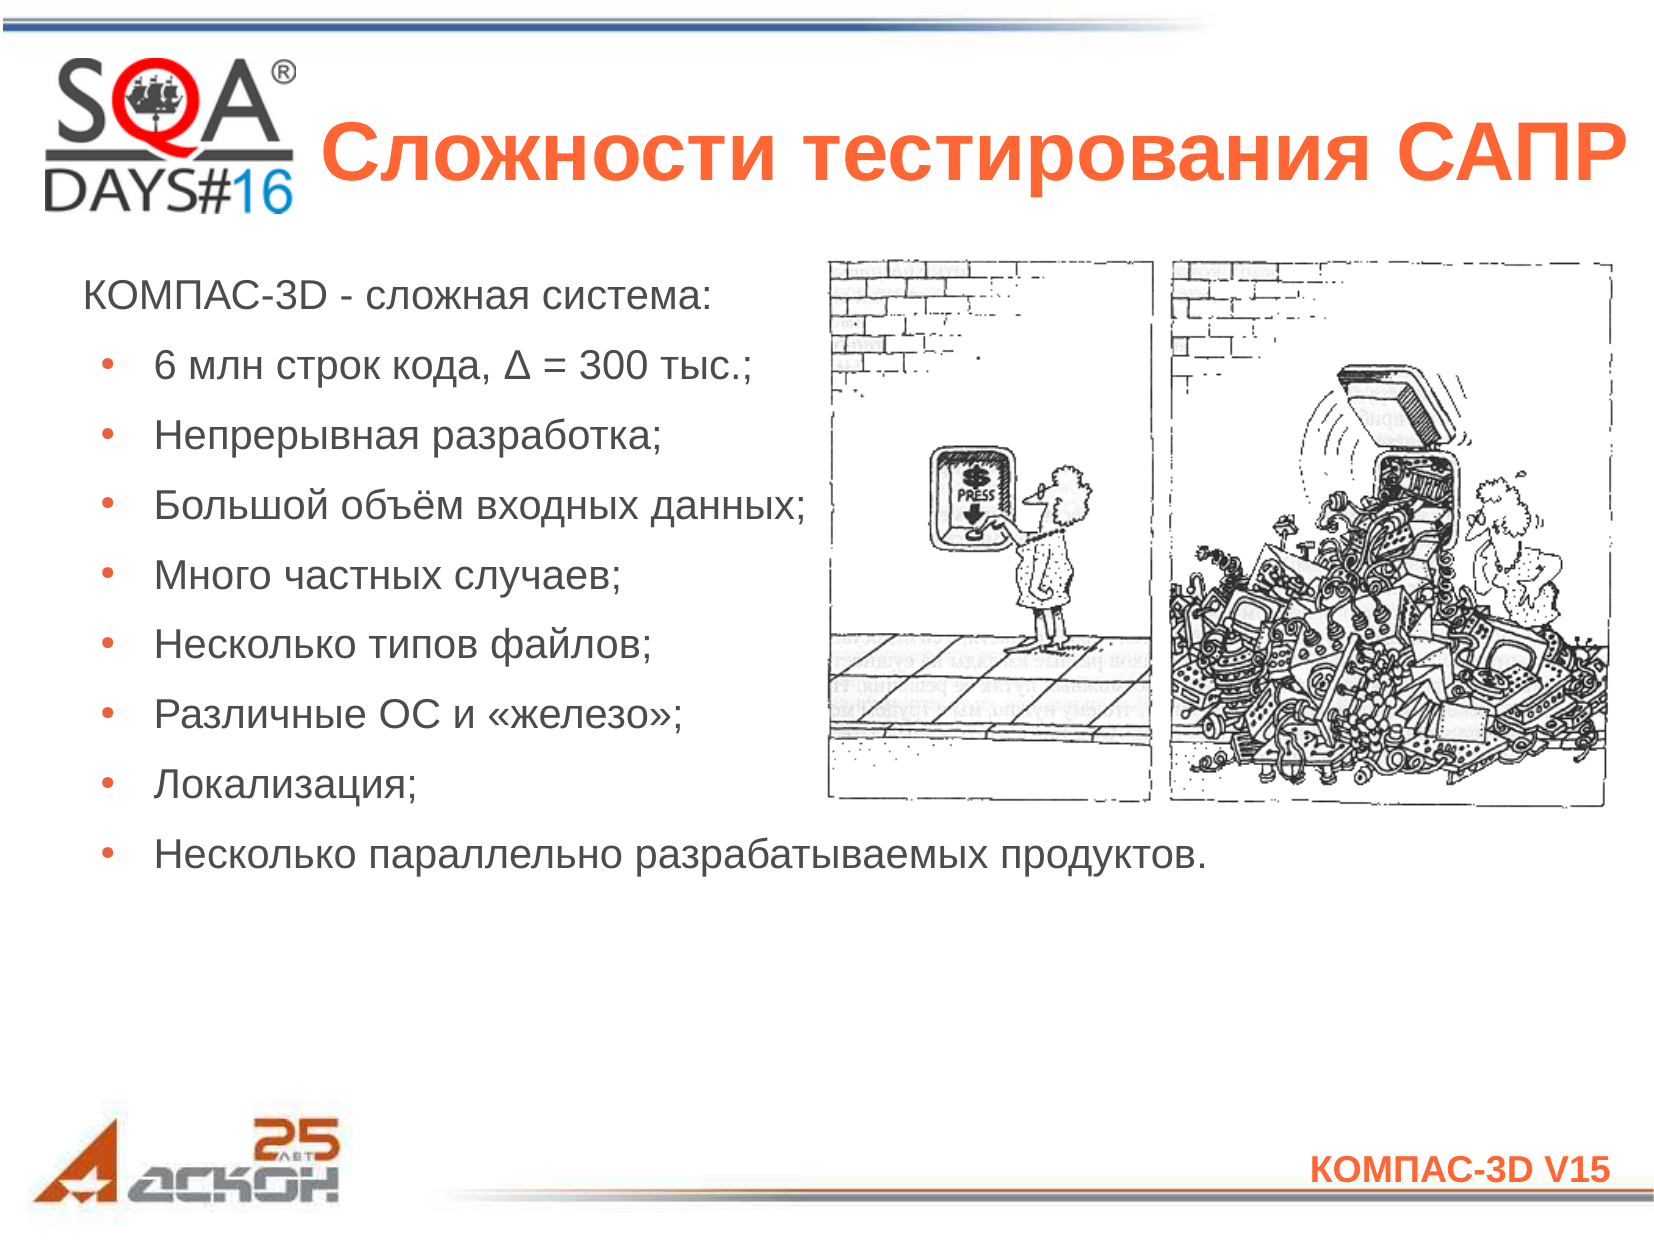

# Сложности тестирования САПР
КОМПАС-3D - сложная система:
6 млн строк кода, Δ = 300 тыс.;
Непрерывная разработка;
Большой объём входных данных;
Много частных случаев;
Несколько типов файлов;
Различные ОС и «железо»;
Локализация;
Несколько параллельно разрабатываемых продуктов.